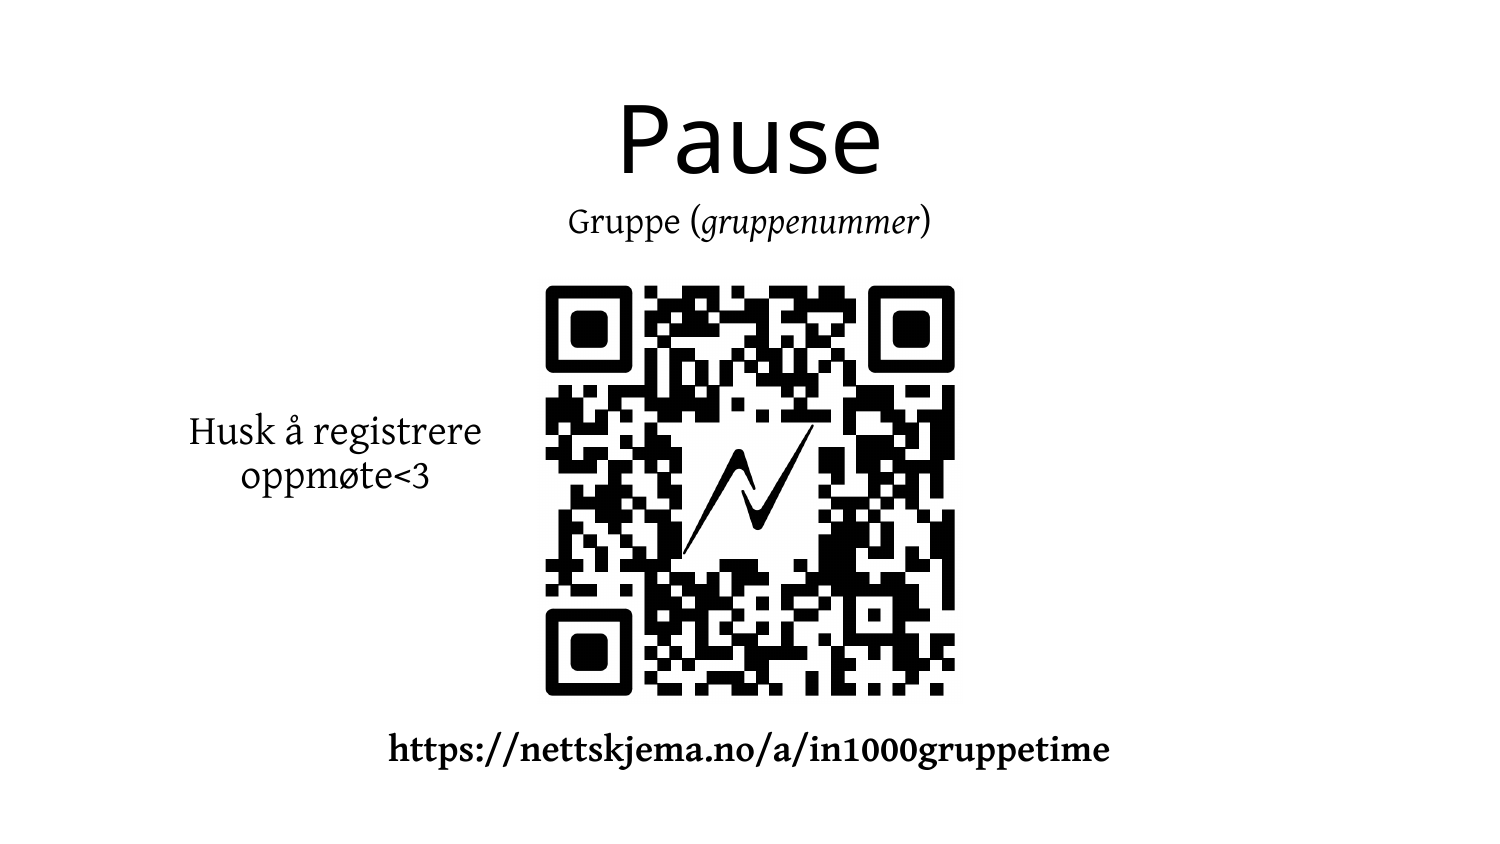

Pause
Gruppe (gruppenummer)
Husk å registrere oppmøte<3
https://nettskjema.no/a/in1000gruppetime